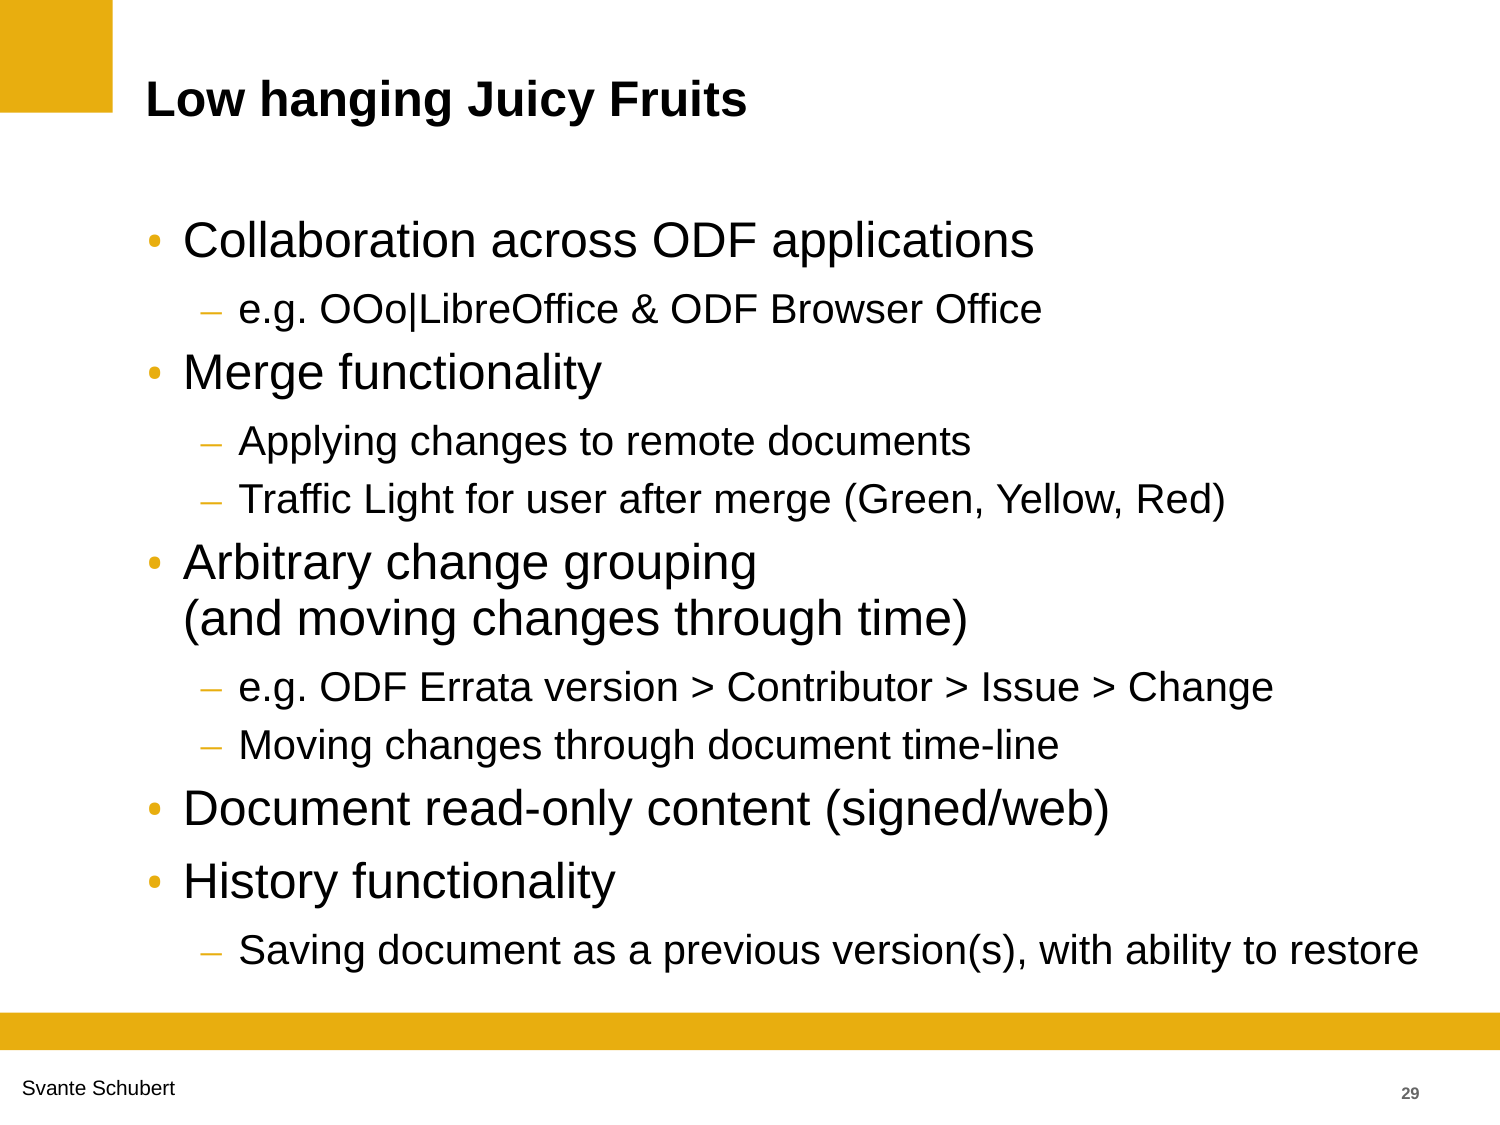

# Low hanging Juicy Fruits
Collaboration across ODF applications
e.g. OOo|LibreOffice & ODF Browser Office
Merge functionality
Applying changes to remote documents
Traffic Light for user after merge (Green, Yellow, Red)
Arbitrary change grouping
(and moving changes through time)
e.g. ODF Errata version > Contributor > Issue > Change
Moving changes through document time-line
Document read-only content (signed/web)
History functionality
Saving document as a previous version(s), with ability to restore
Svante Schubert